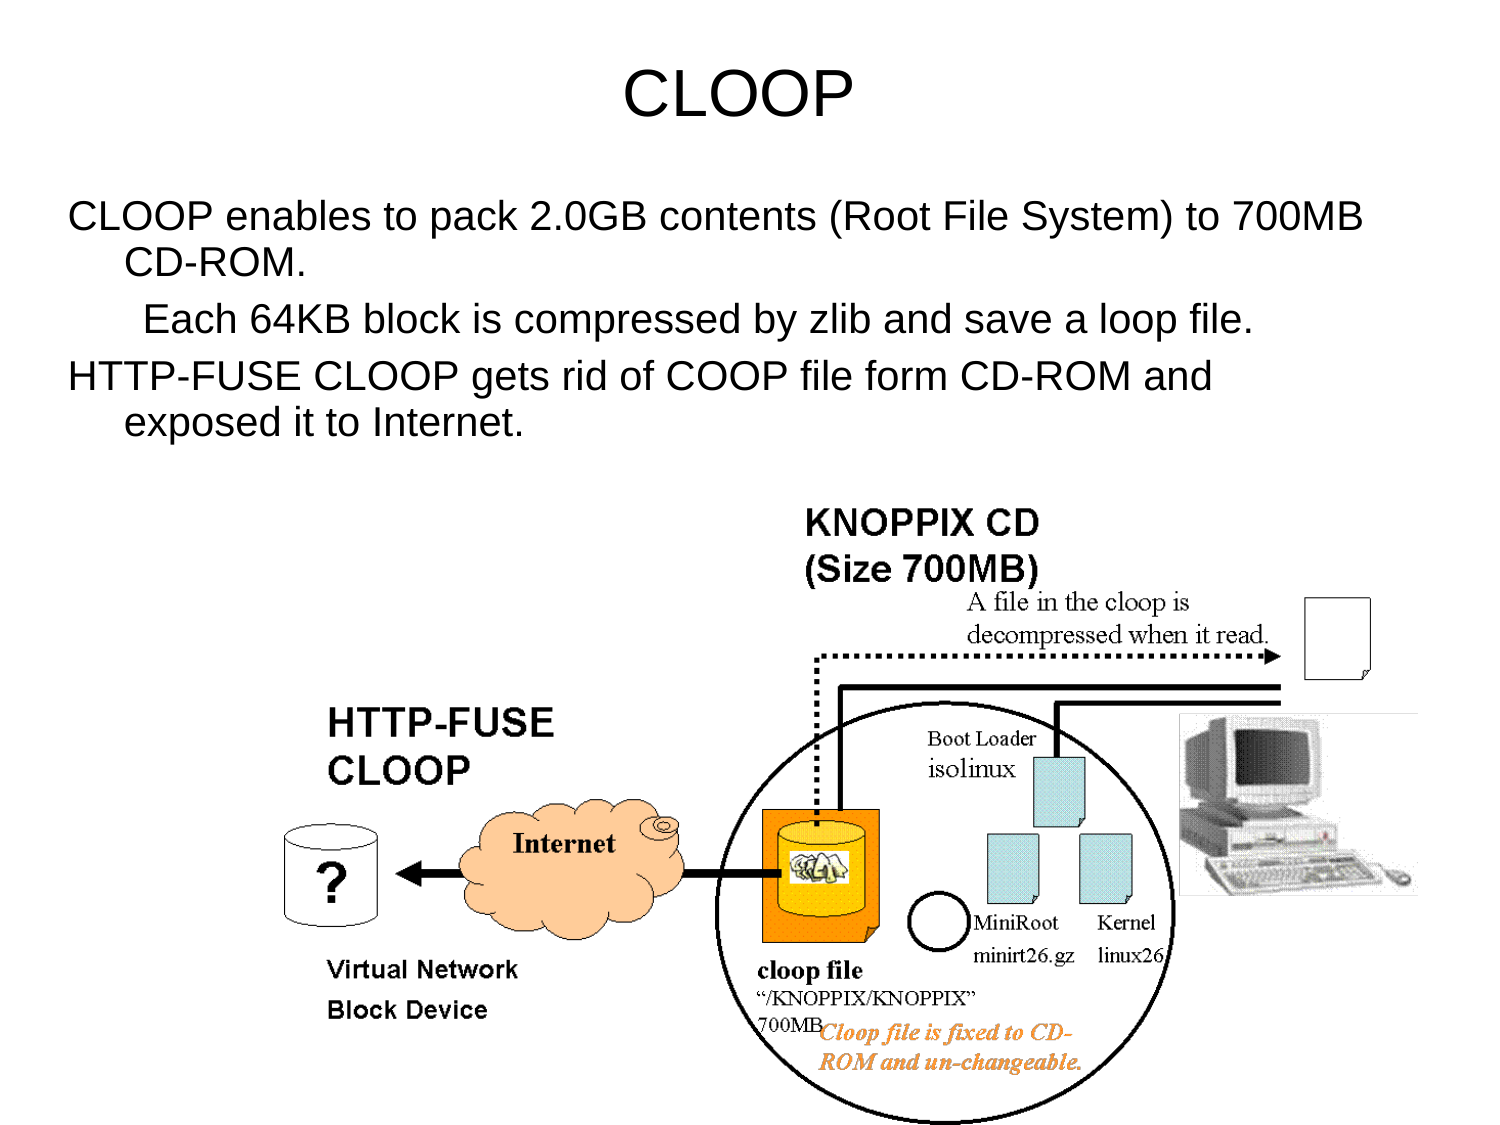

# CLOOP
CLOOP enables to pack 2.0GB contents (Root File System) to 700MB CD-ROM.
Each 64KB block is compressed by zlib and save a loop file.
HTTP-FUSE CLOOP gets rid of COOP file form CD-ROM and exposed it to Internet.